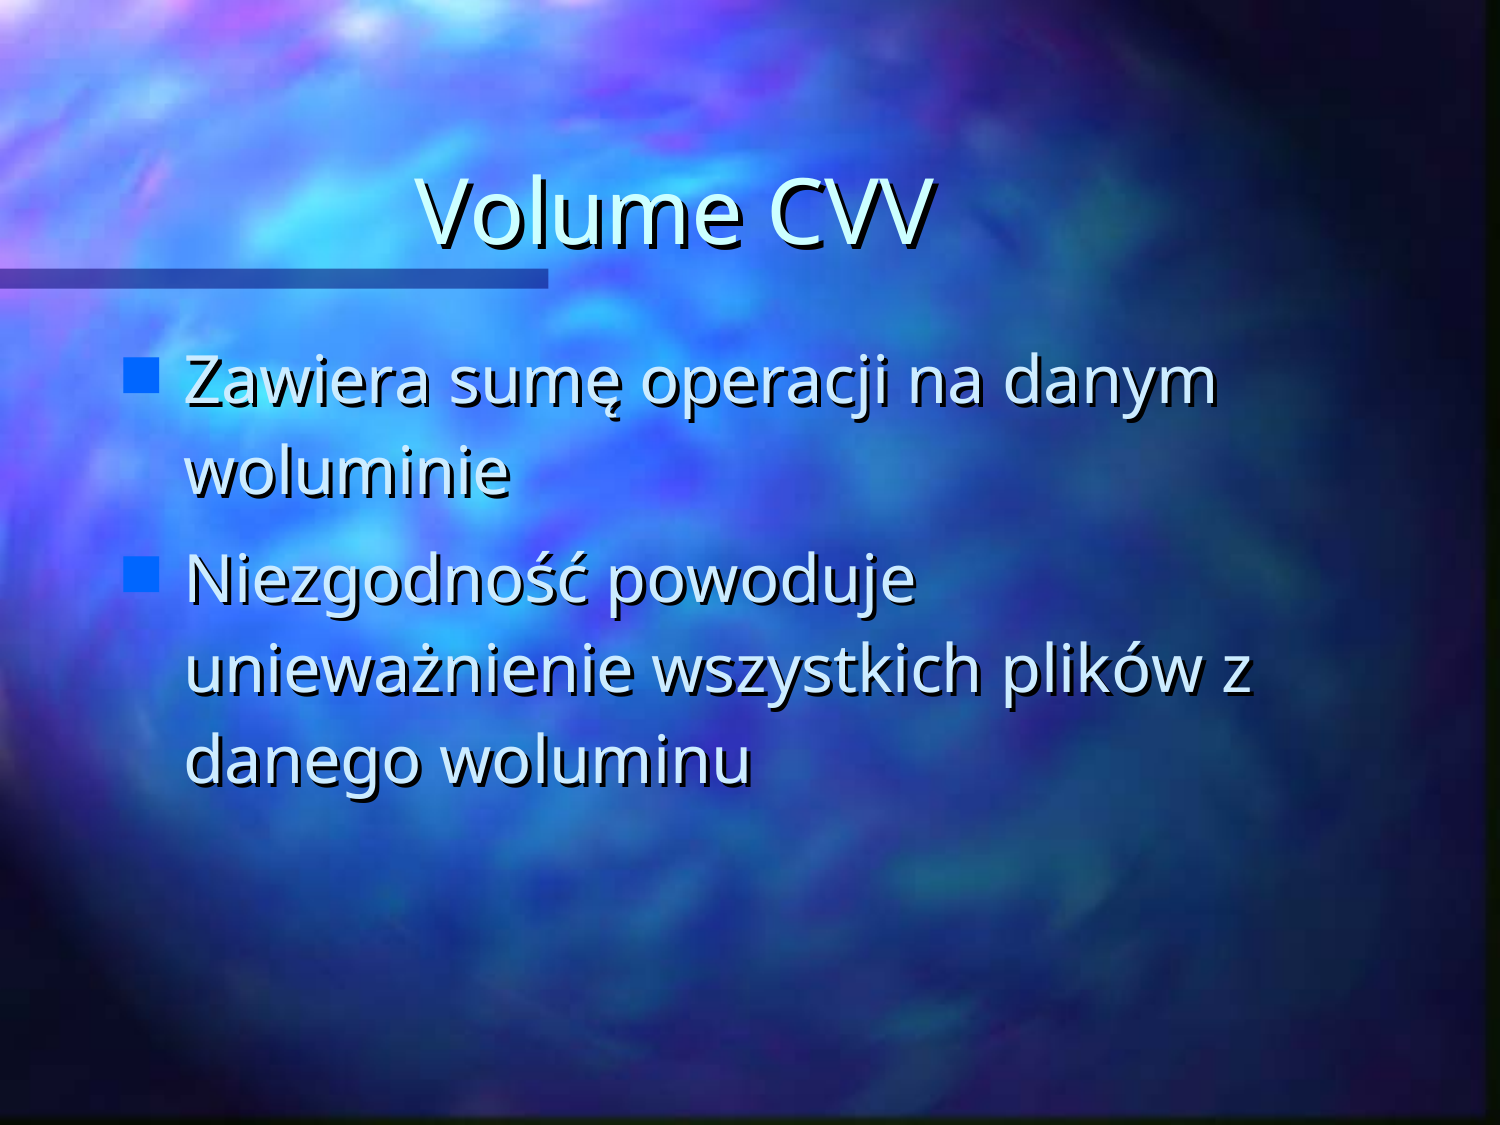

# Volume CVV
Zawiera sumę operacji na danym woluminie
Niezgodność powoduje unieważnienie wszystkich plików z danego woluminu